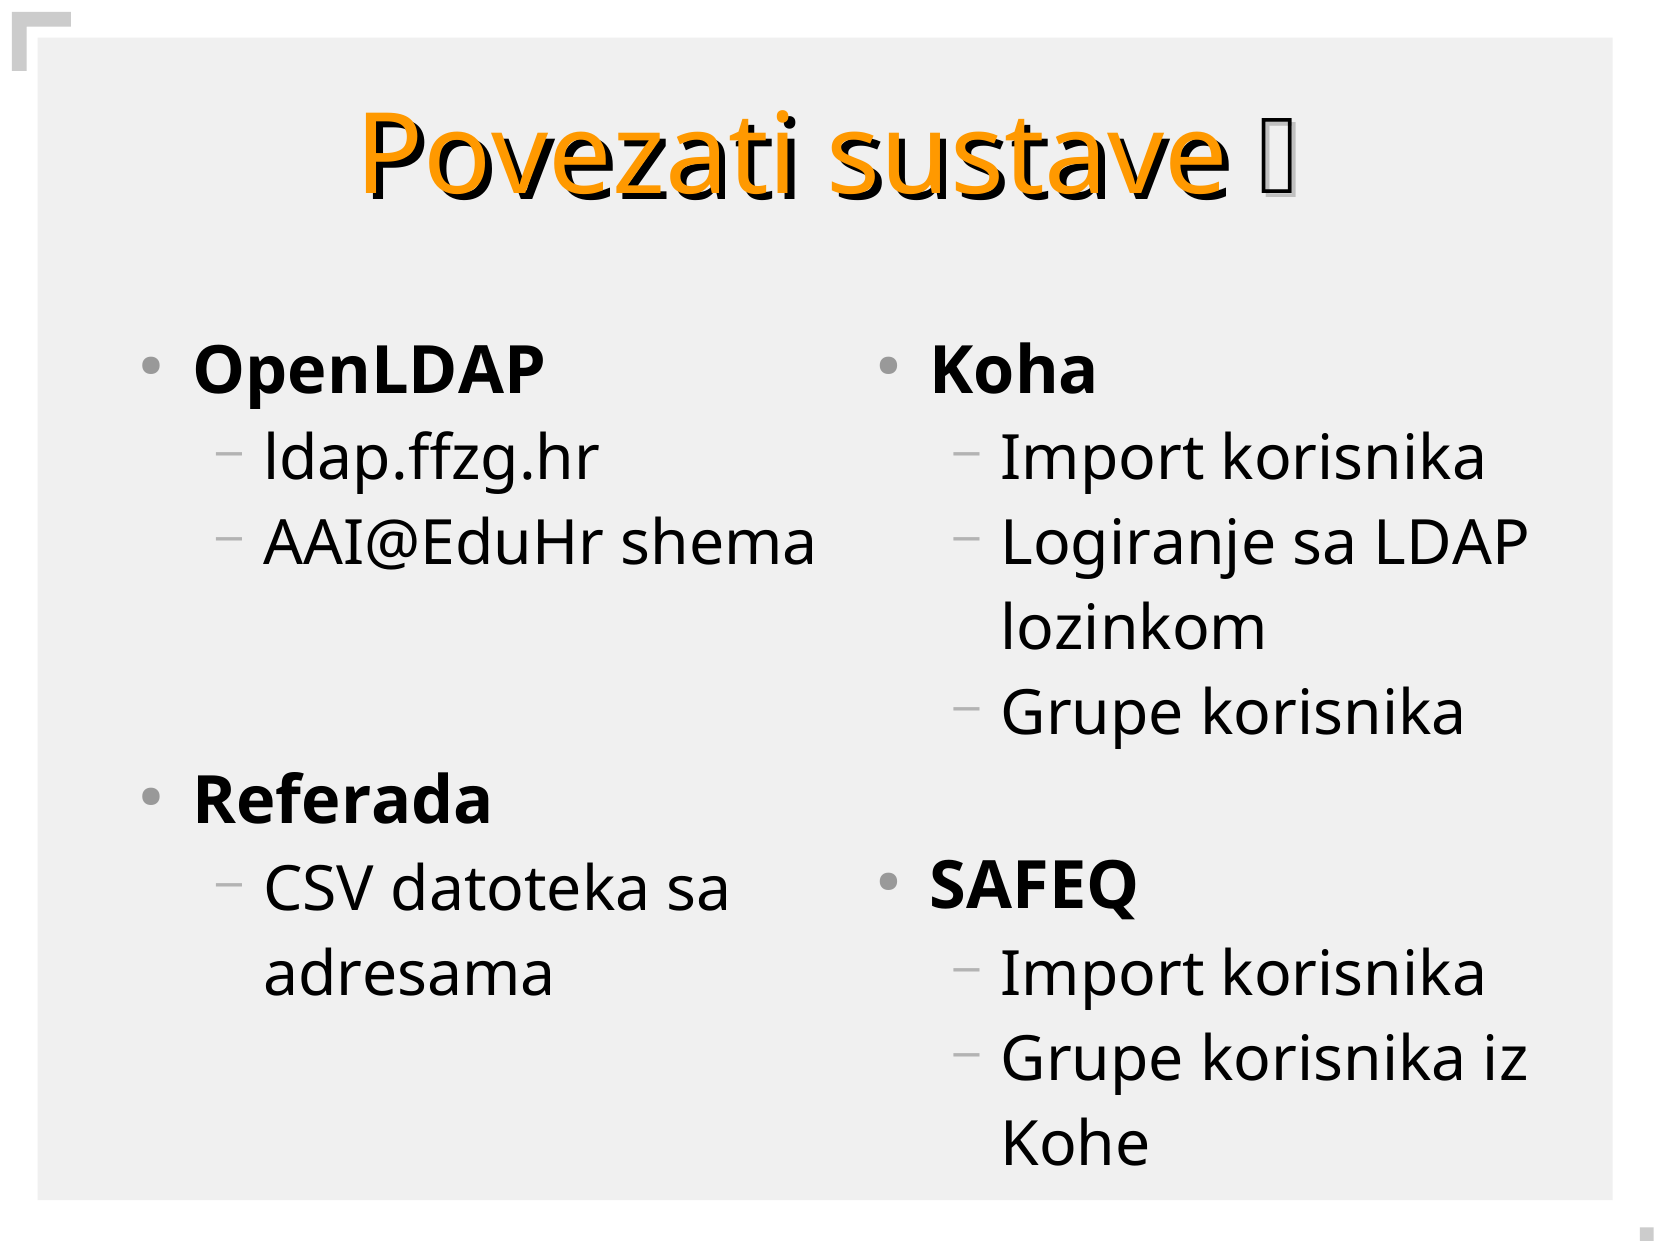

# Povezati sustave 
OpenLDAP
ldap.ffzg.hr
AAI@EduHr shema
Referada
CSV datoteka sa adresama
Koha
Import korisnika
Logiranje sa LDAP lozinkom
Grupe korisnika
SAFEQ
Import korisnika
Grupe korisnika iz Kohe